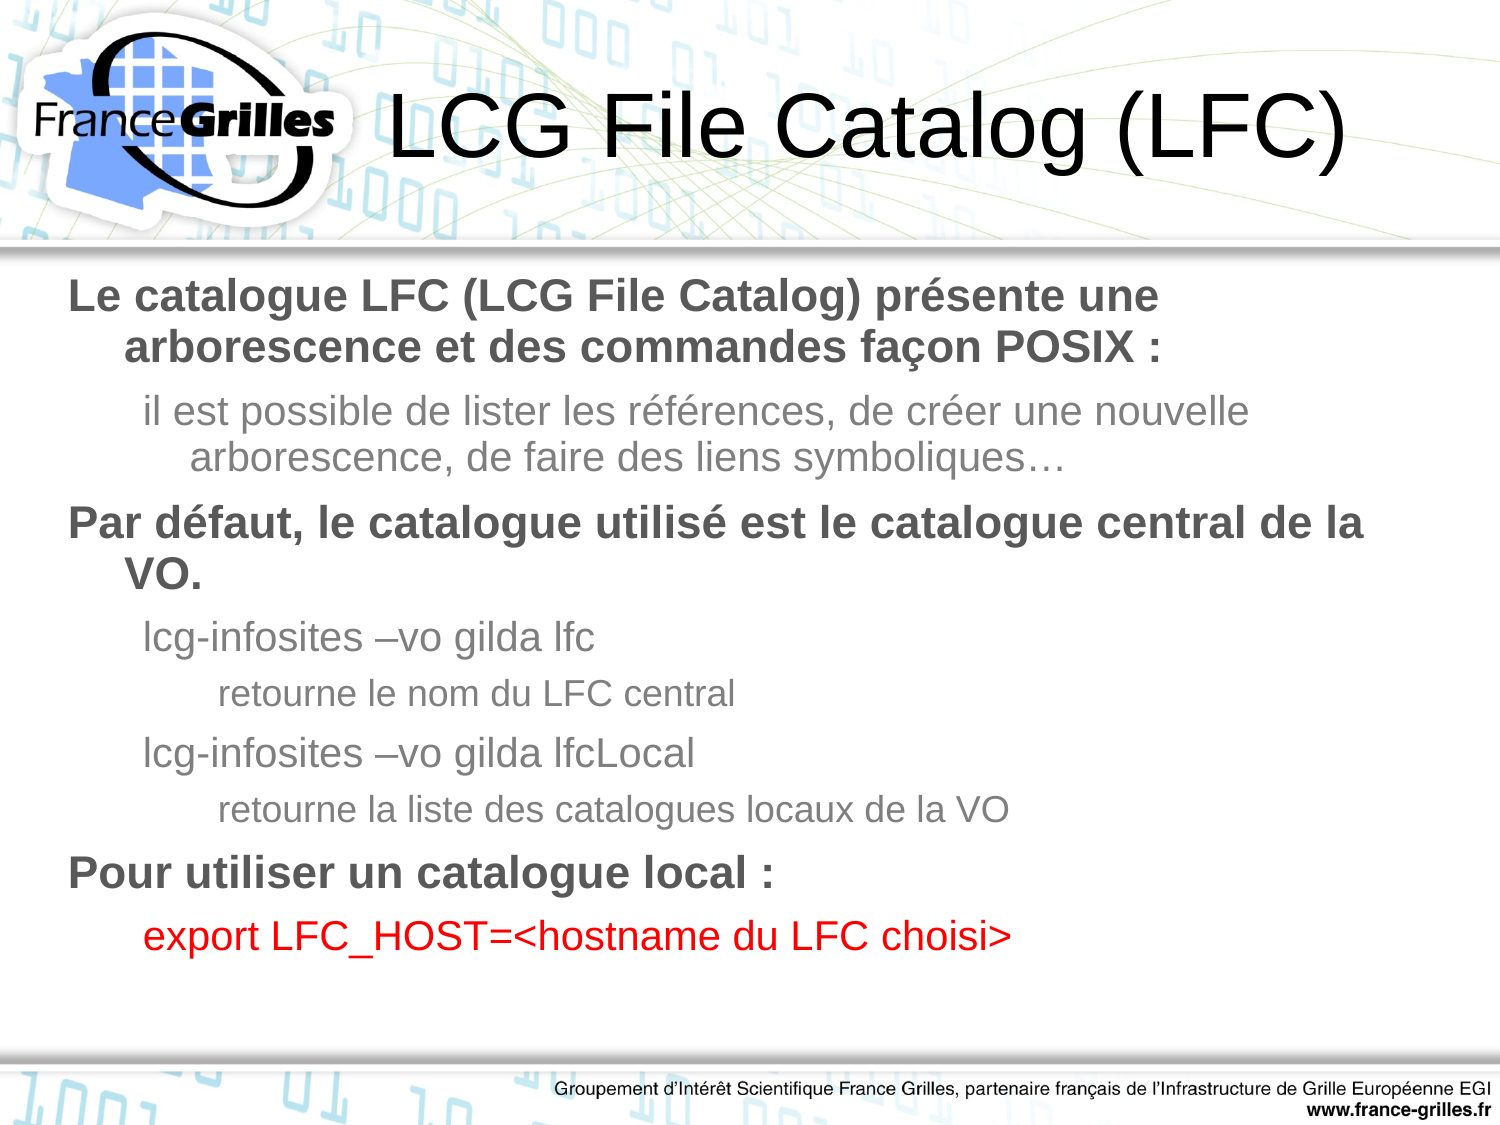

# LCG File Catalog (LFC)
Le catalogue LFC (LCG File Catalog) présente une arborescence et des commandes façon POSIX :
il est possible de lister les références, de créer une nouvelle arborescence, de faire des liens symboliques…
Par défaut, le catalogue utilisé est le catalogue central de la VO.
lcg-infosites –vo gilda lfc
retourne le nom du LFC central
lcg-infosites –vo gilda lfcLocal
retourne la liste des catalogues locaux de la VO
Pour utiliser un catalogue local :
export LFC_HOST=<hostname du LFC choisi>